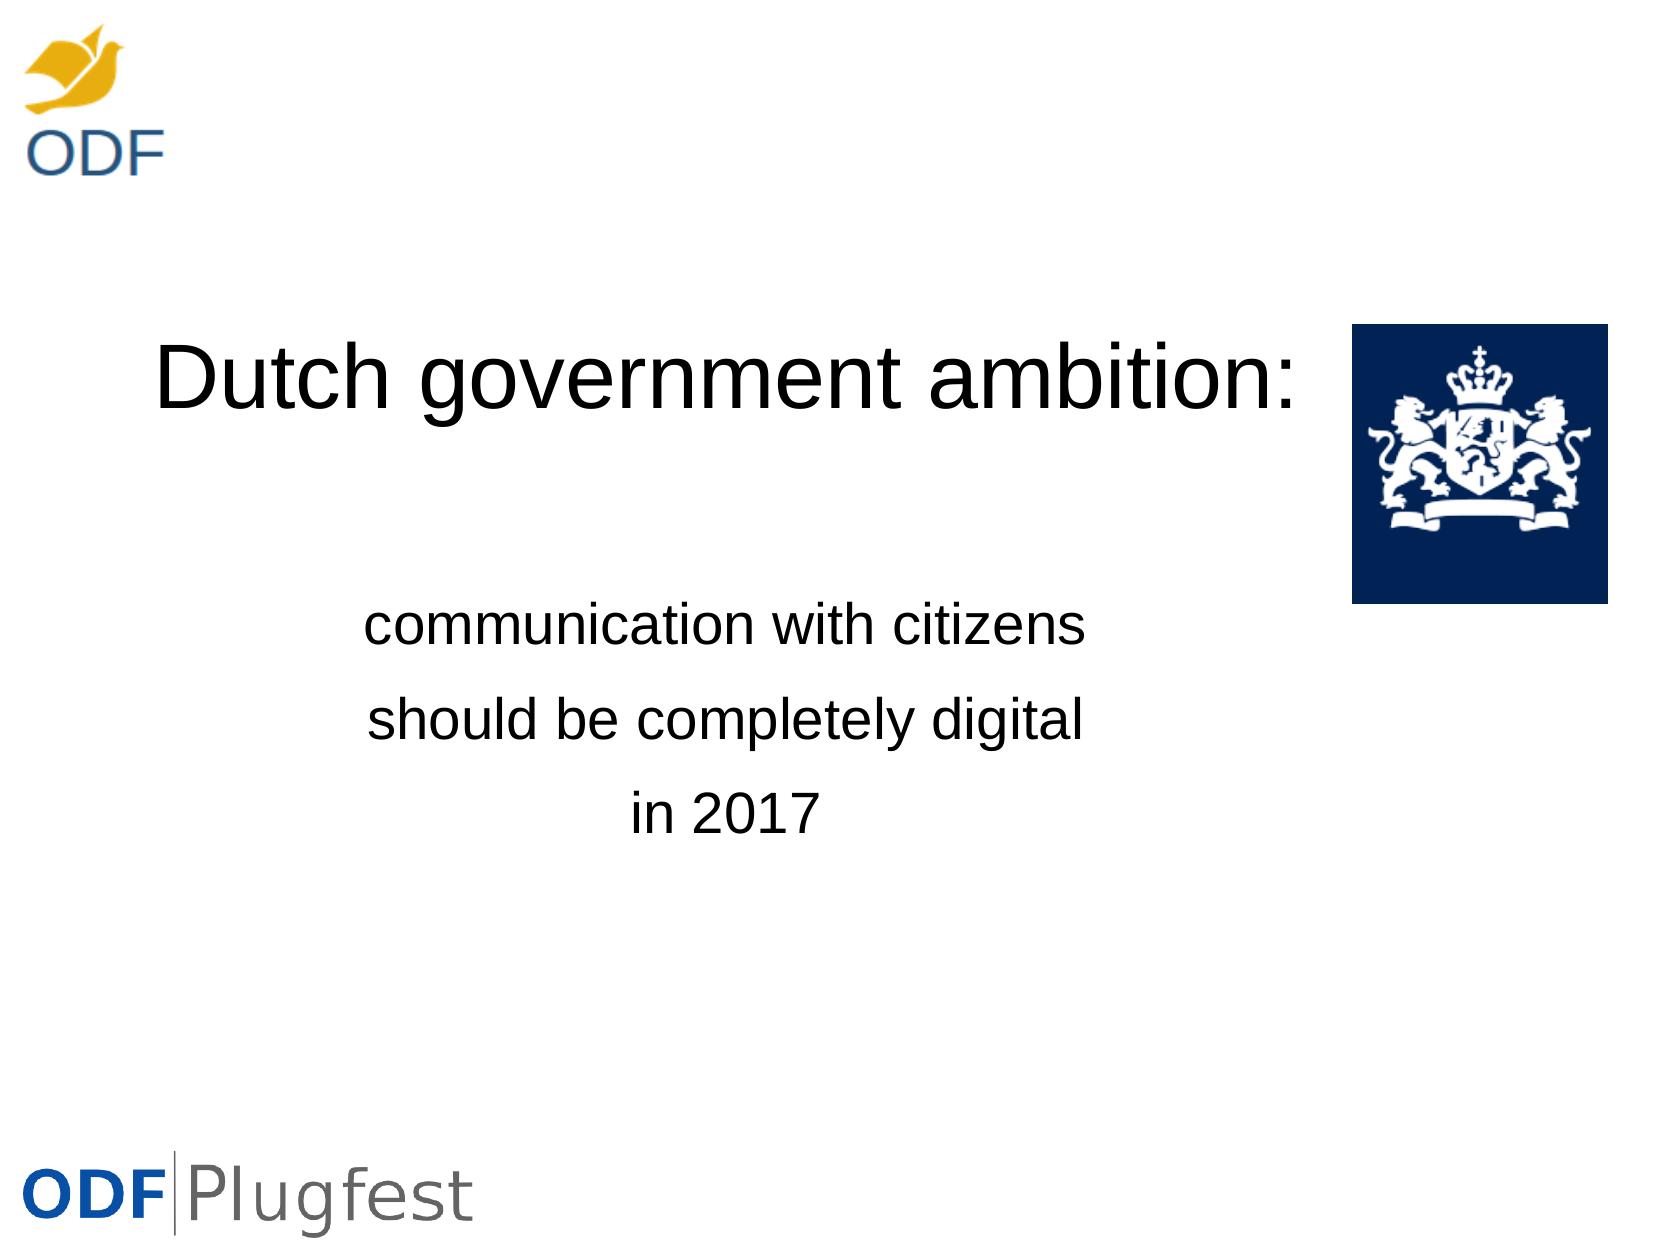

# Dutch government ambition:
communication with citizens
should be completely digital
in 2017